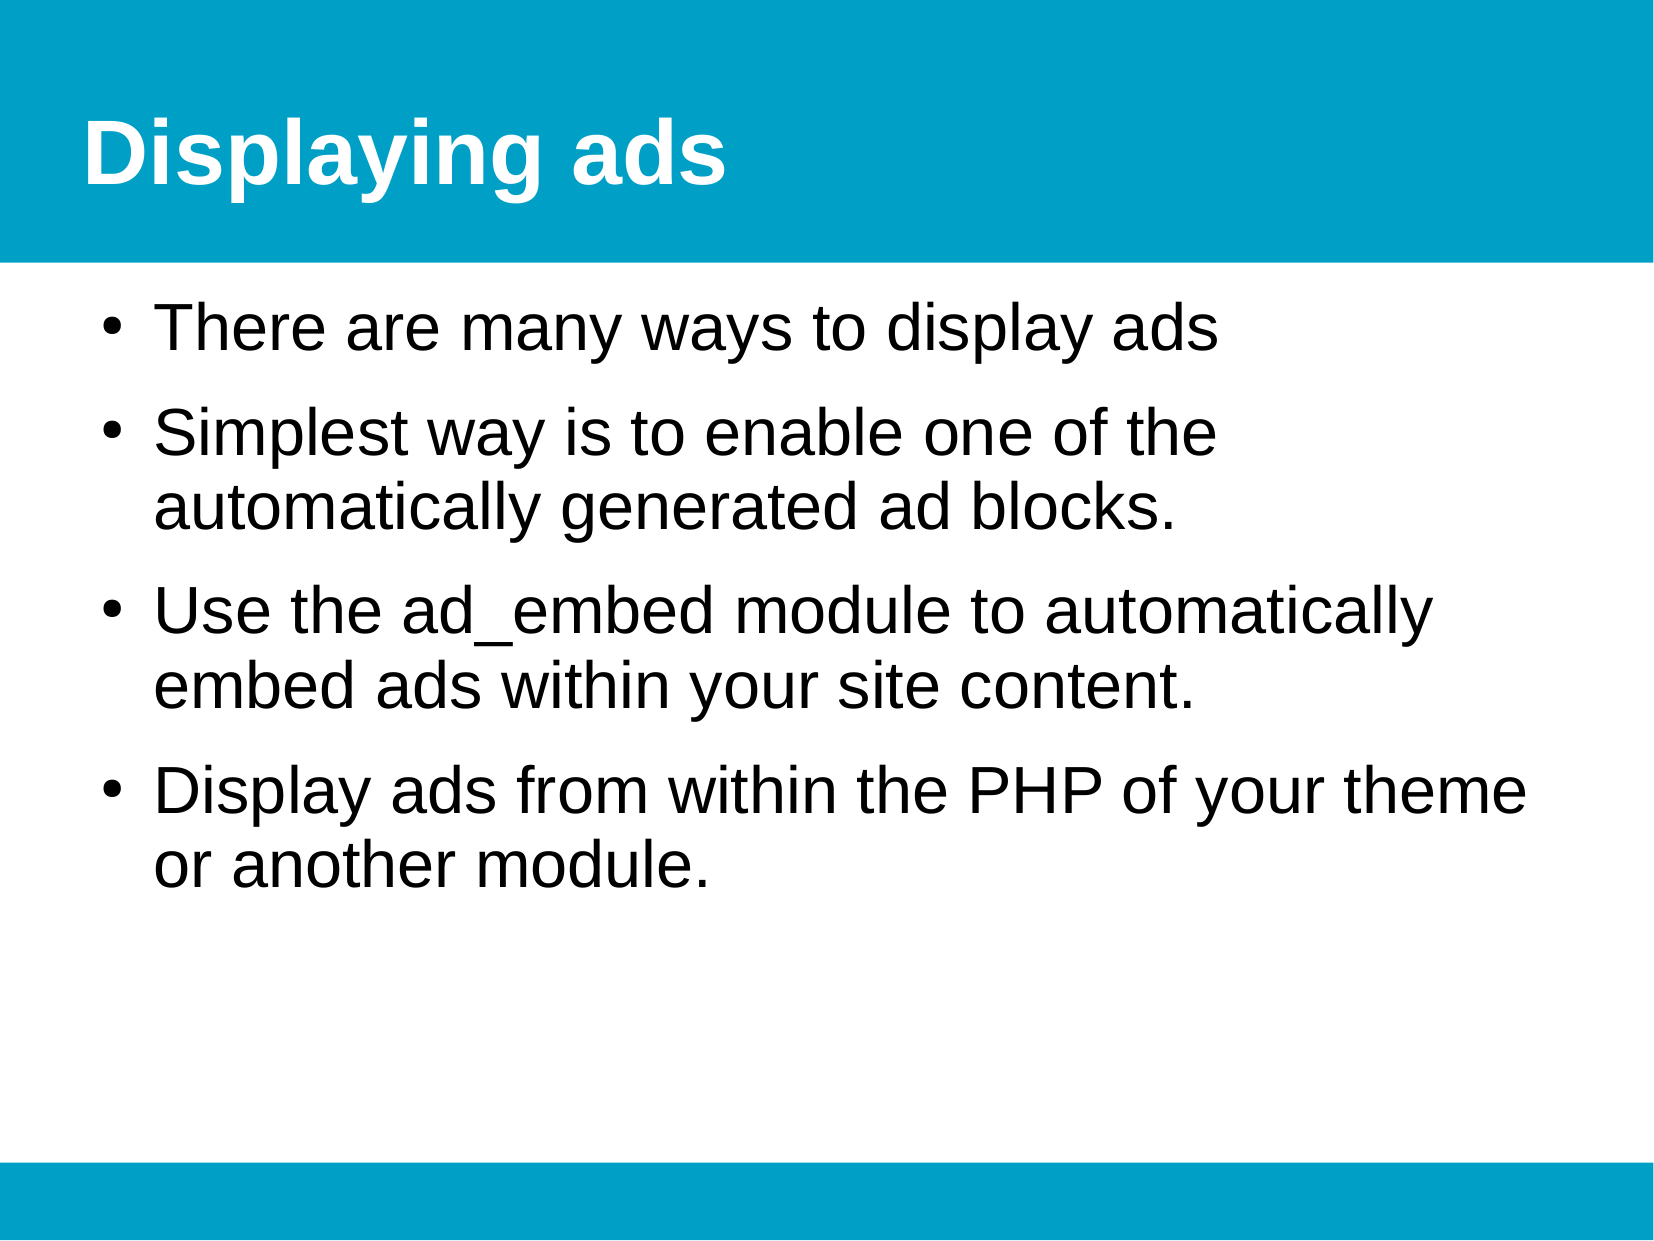

# Displaying ads
There are many ways to display ads
Simplest way is to enable one of the automatically generated ad blocks.
Use the ad_embed module to automatically embed ads within your site content.
Display ads from within the PHP of your theme or another module.